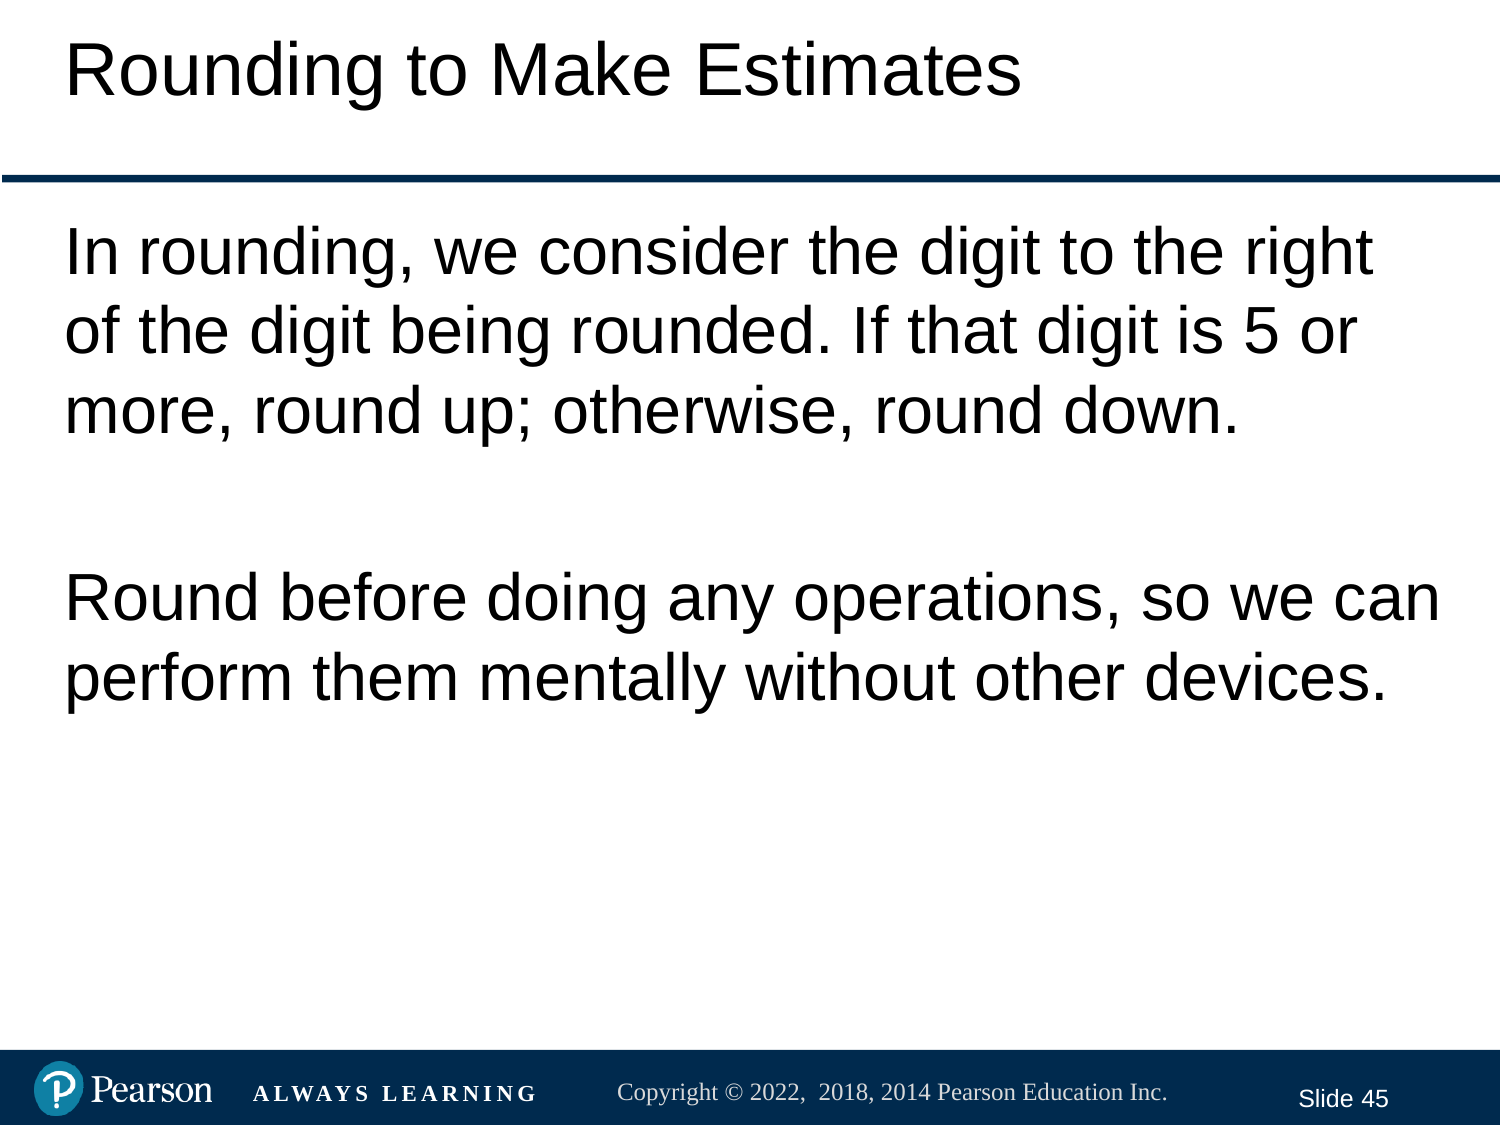

# Rounding to Make Estimates
In rounding, we consider the digit to the right of the digit being rounded. If that digit is 5 or more, round up; otherwise, round down.
Round before doing any operations, so we can perform them mentally without other devices.